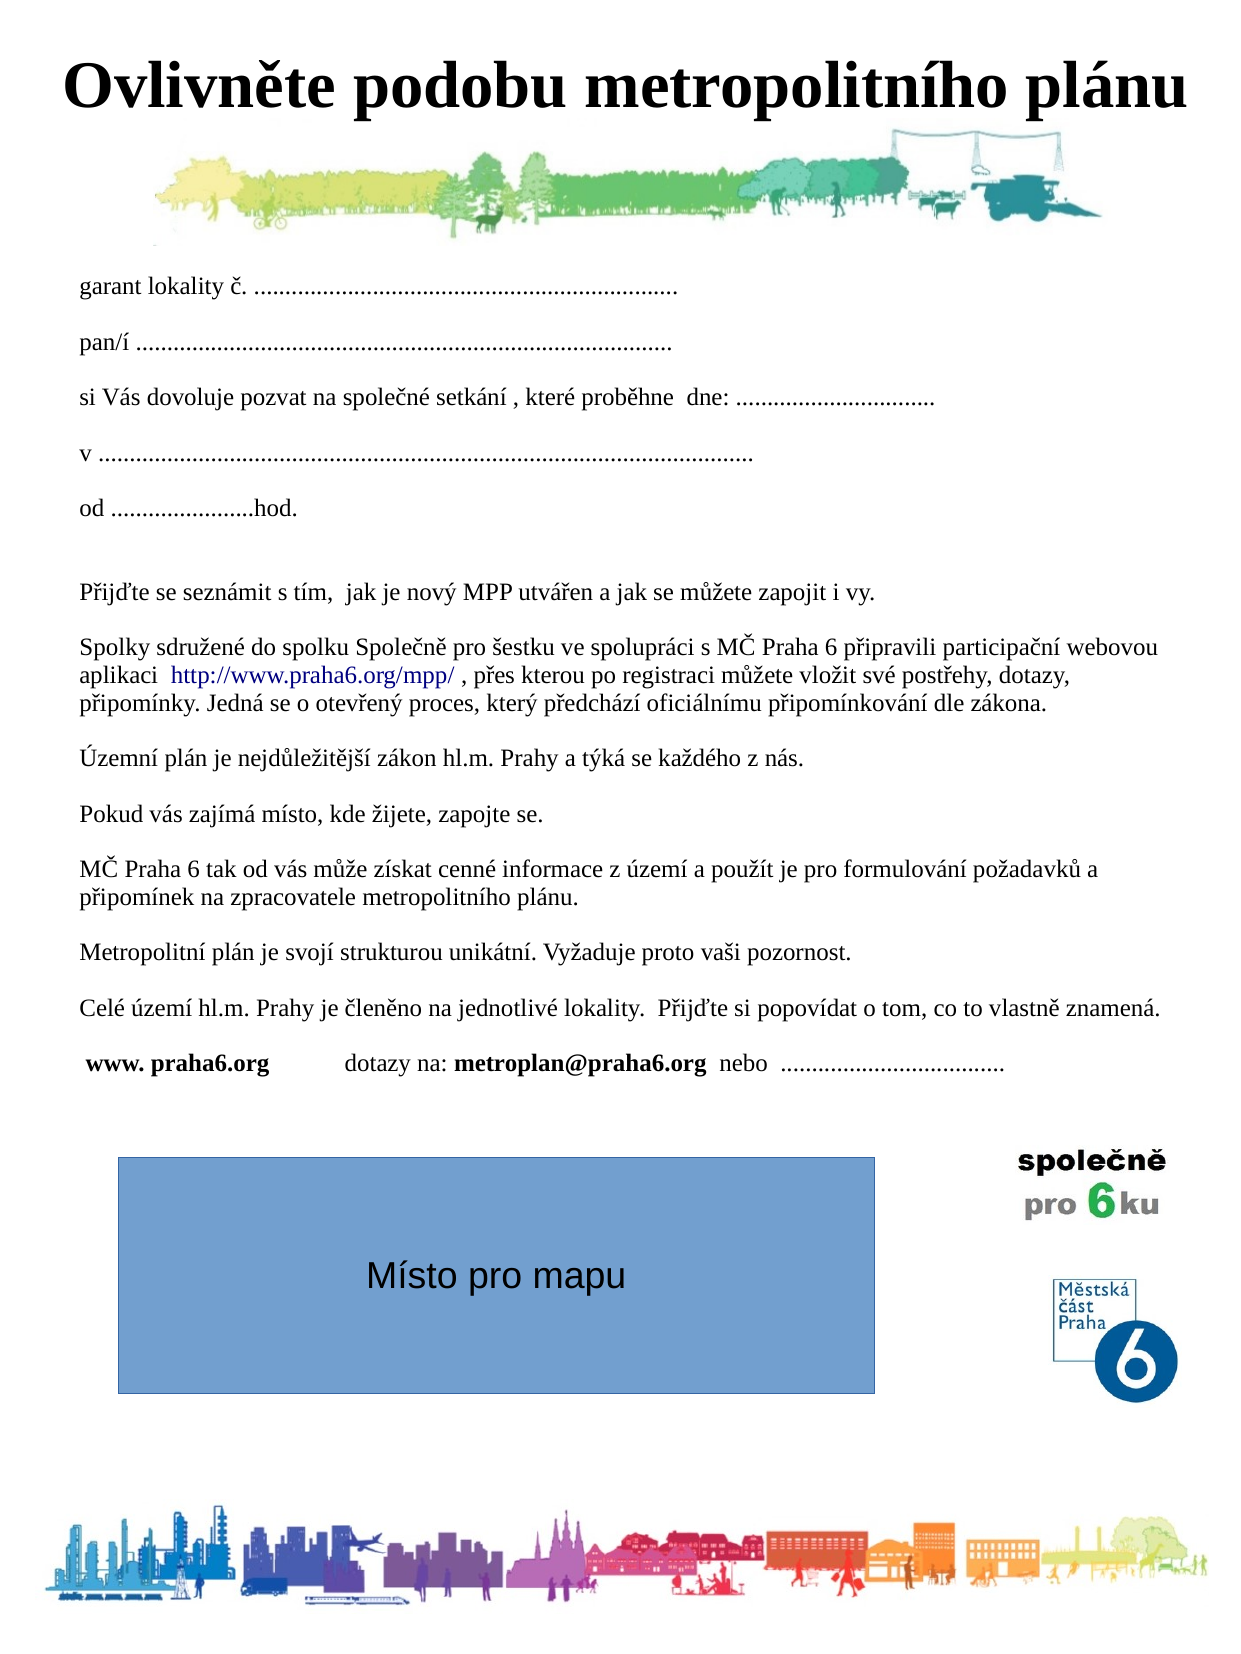

Ovlivněte podobu metropolitního plánu
garant lokality č. ....................................................................
pan/í ......................................................................................
si Vás dovoluje pozvat na společné setkání , které proběhne dne: ................................
v .........................................................................................................
od .......................hod.
Přijďte se seznámit s tím, jak je nový MPP utvářen a jak se můžete zapojit i vy.
Spolky sdružené do spolku Společně pro šestku ve spolupráci s MČ Praha 6 připravili participační webovou aplikaci http://www.praha6.org/mpp/ , přes kterou po registraci můžete vložit své postřehy, dotazy, připomínky. Jedná se o otevřený proces, který předchází oficiálnímu připomínkování dle zákona.
Územní plán je nejdůležitější zákon hl.m. Prahy a týká se každého z nás.
Pokud vás zajímá místo, kde žijete, zapojte se.
MČ Praha 6 tak od vás může získat cenné informace z území a použít je pro formulování požadavků a připomínek na zpracovatele metropolitního plánu.
Metropolitní plán je svojí strukturou unikátní. Vyžaduje proto vaši pozornost.
Celé území hl.m. Prahy je členěno na jednotlivé lokality. Přijďte si popovídat o tom, co to vlastně znamená.
 www. praha6.org dotazy na: metroplan@praha6.org nebo ....................................
Místo pro mapu